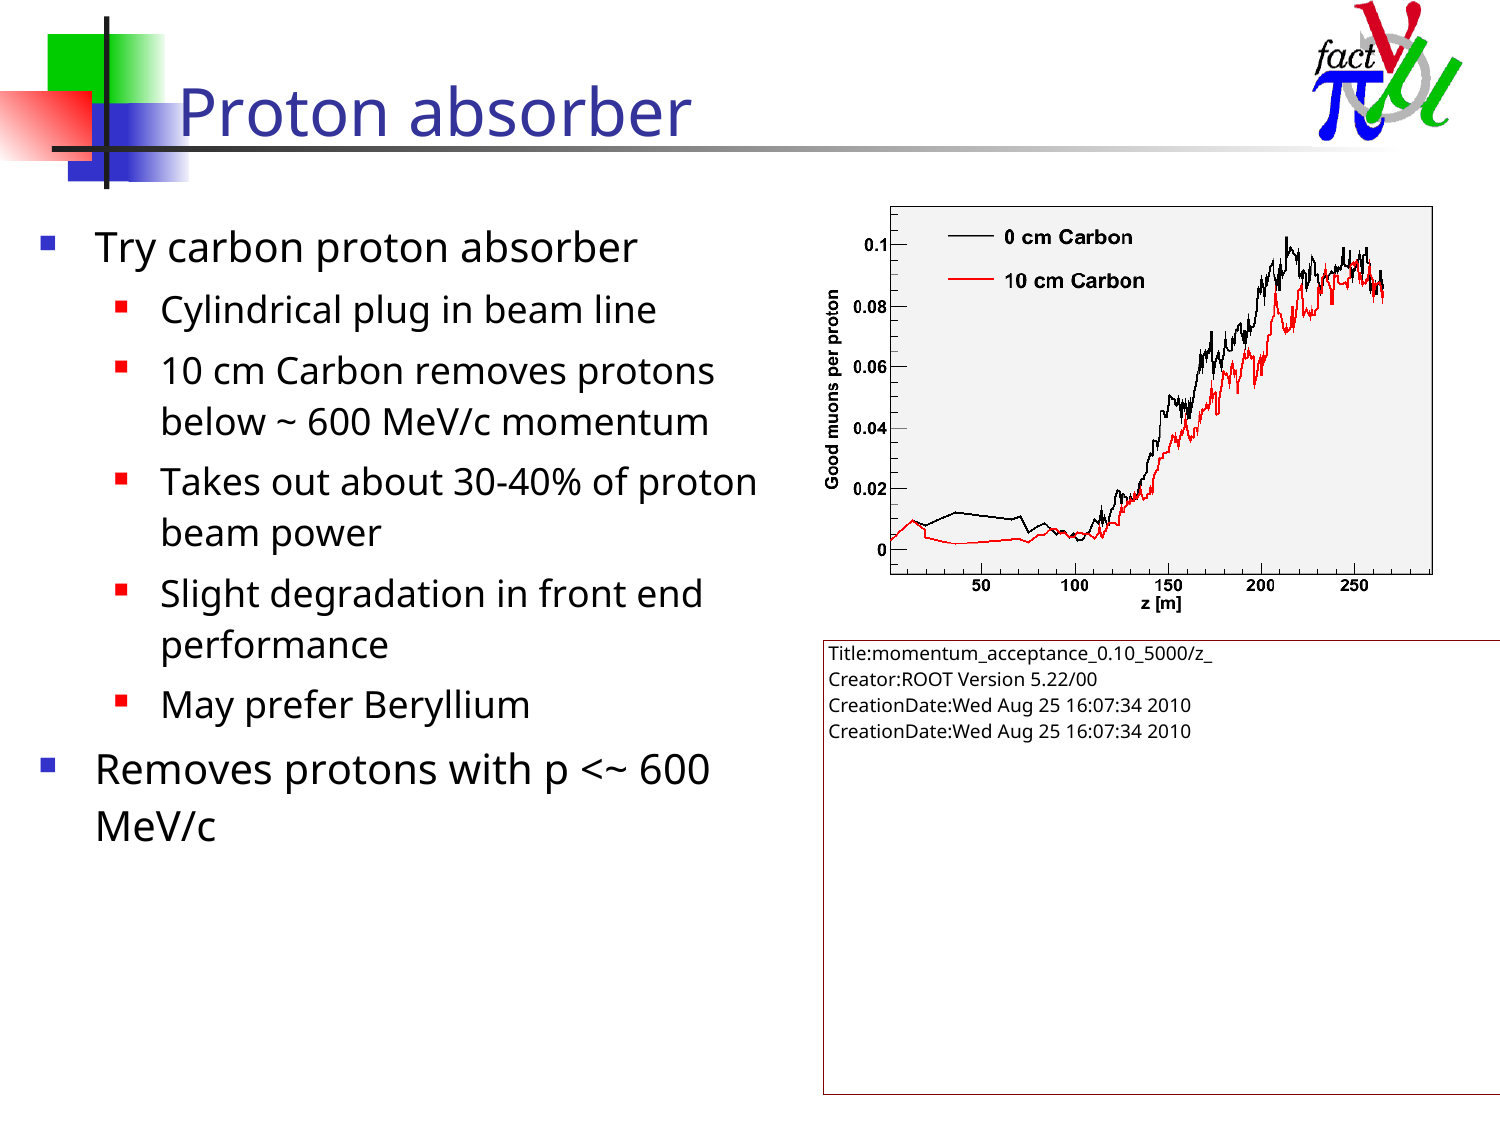

# Proton absorber
Try carbon proton absorber
Cylindrical plug in beam line
10 cm Carbon removes protons below ~ 600 MeV/c momentum
Takes out about 30-40% of proton beam power
Slight degradation in front end performance
May prefer Beryllium
Removes protons with p <~ 600 MeV/c